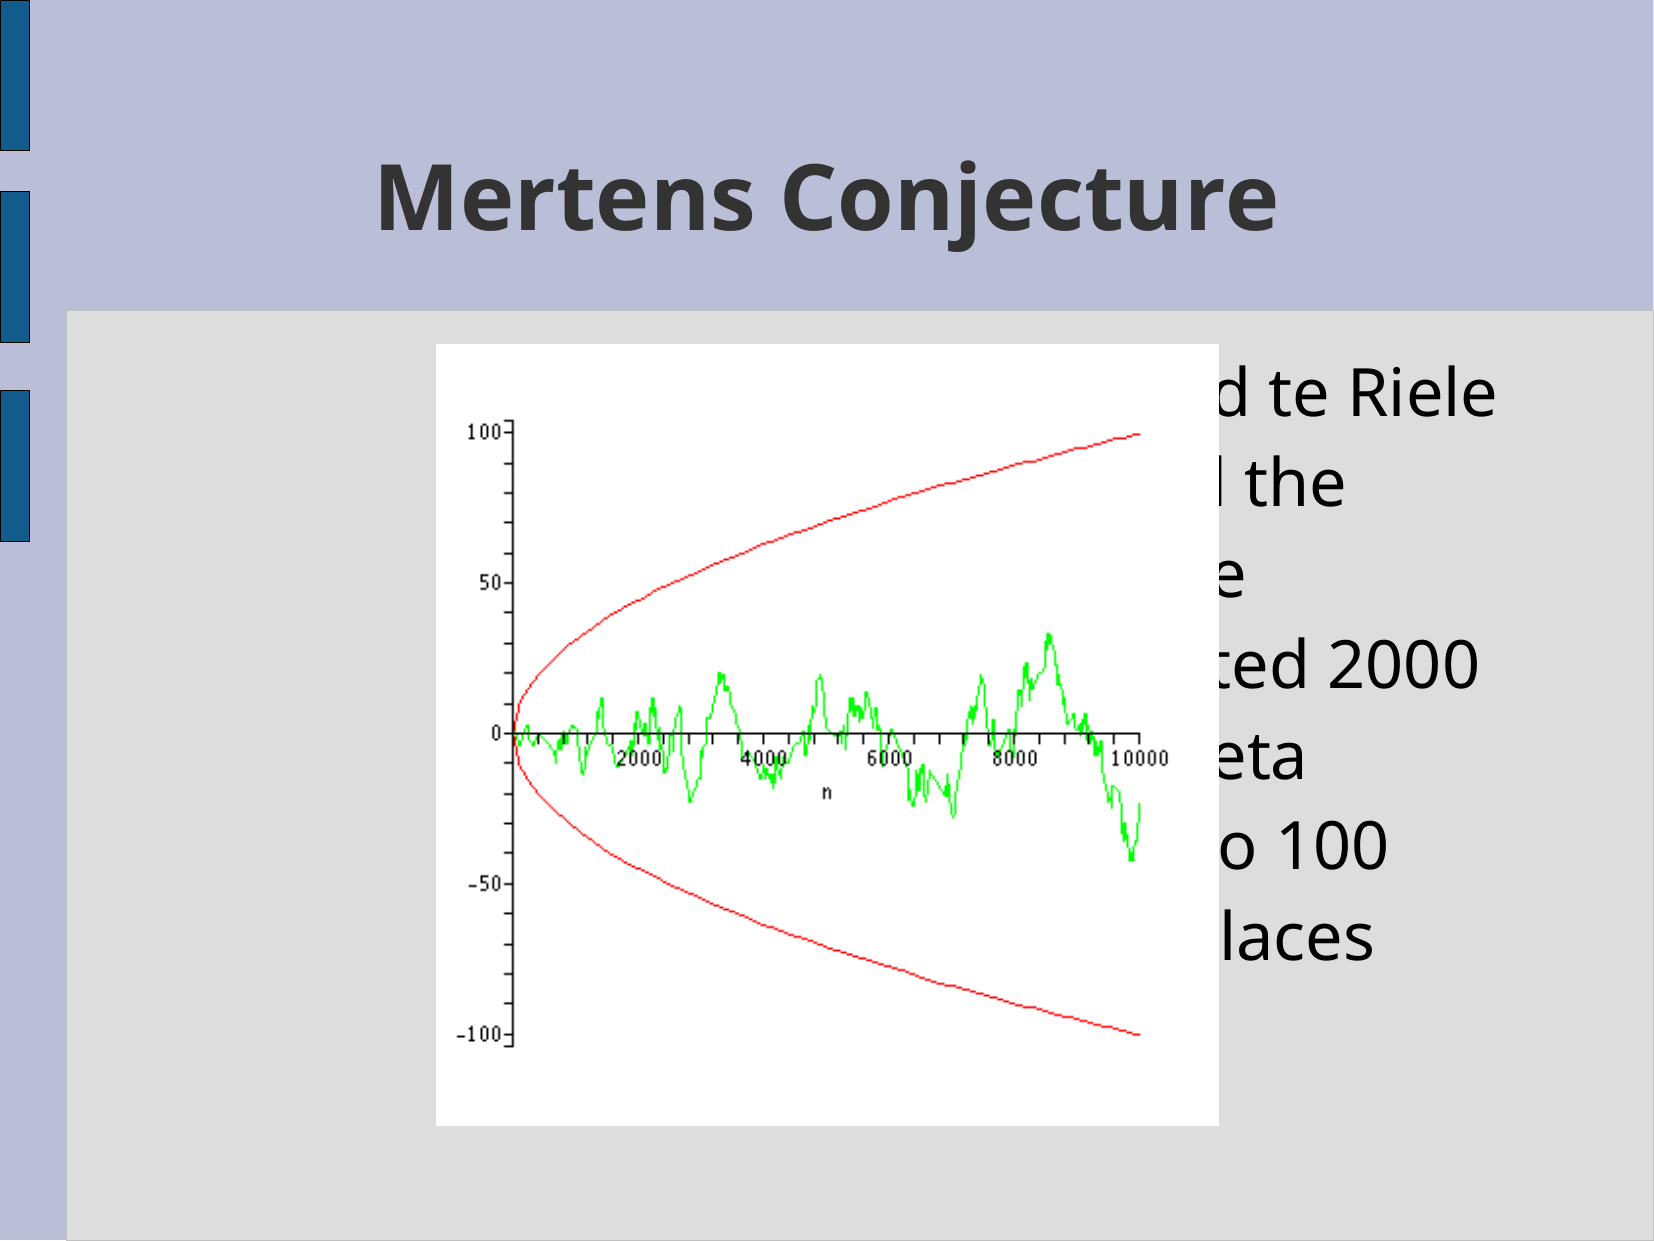

# Mertens Conjecture
Odlyzko and te Riele disproved the conjecture
Approximated 2000 roots of zeta function to 100 decimal places